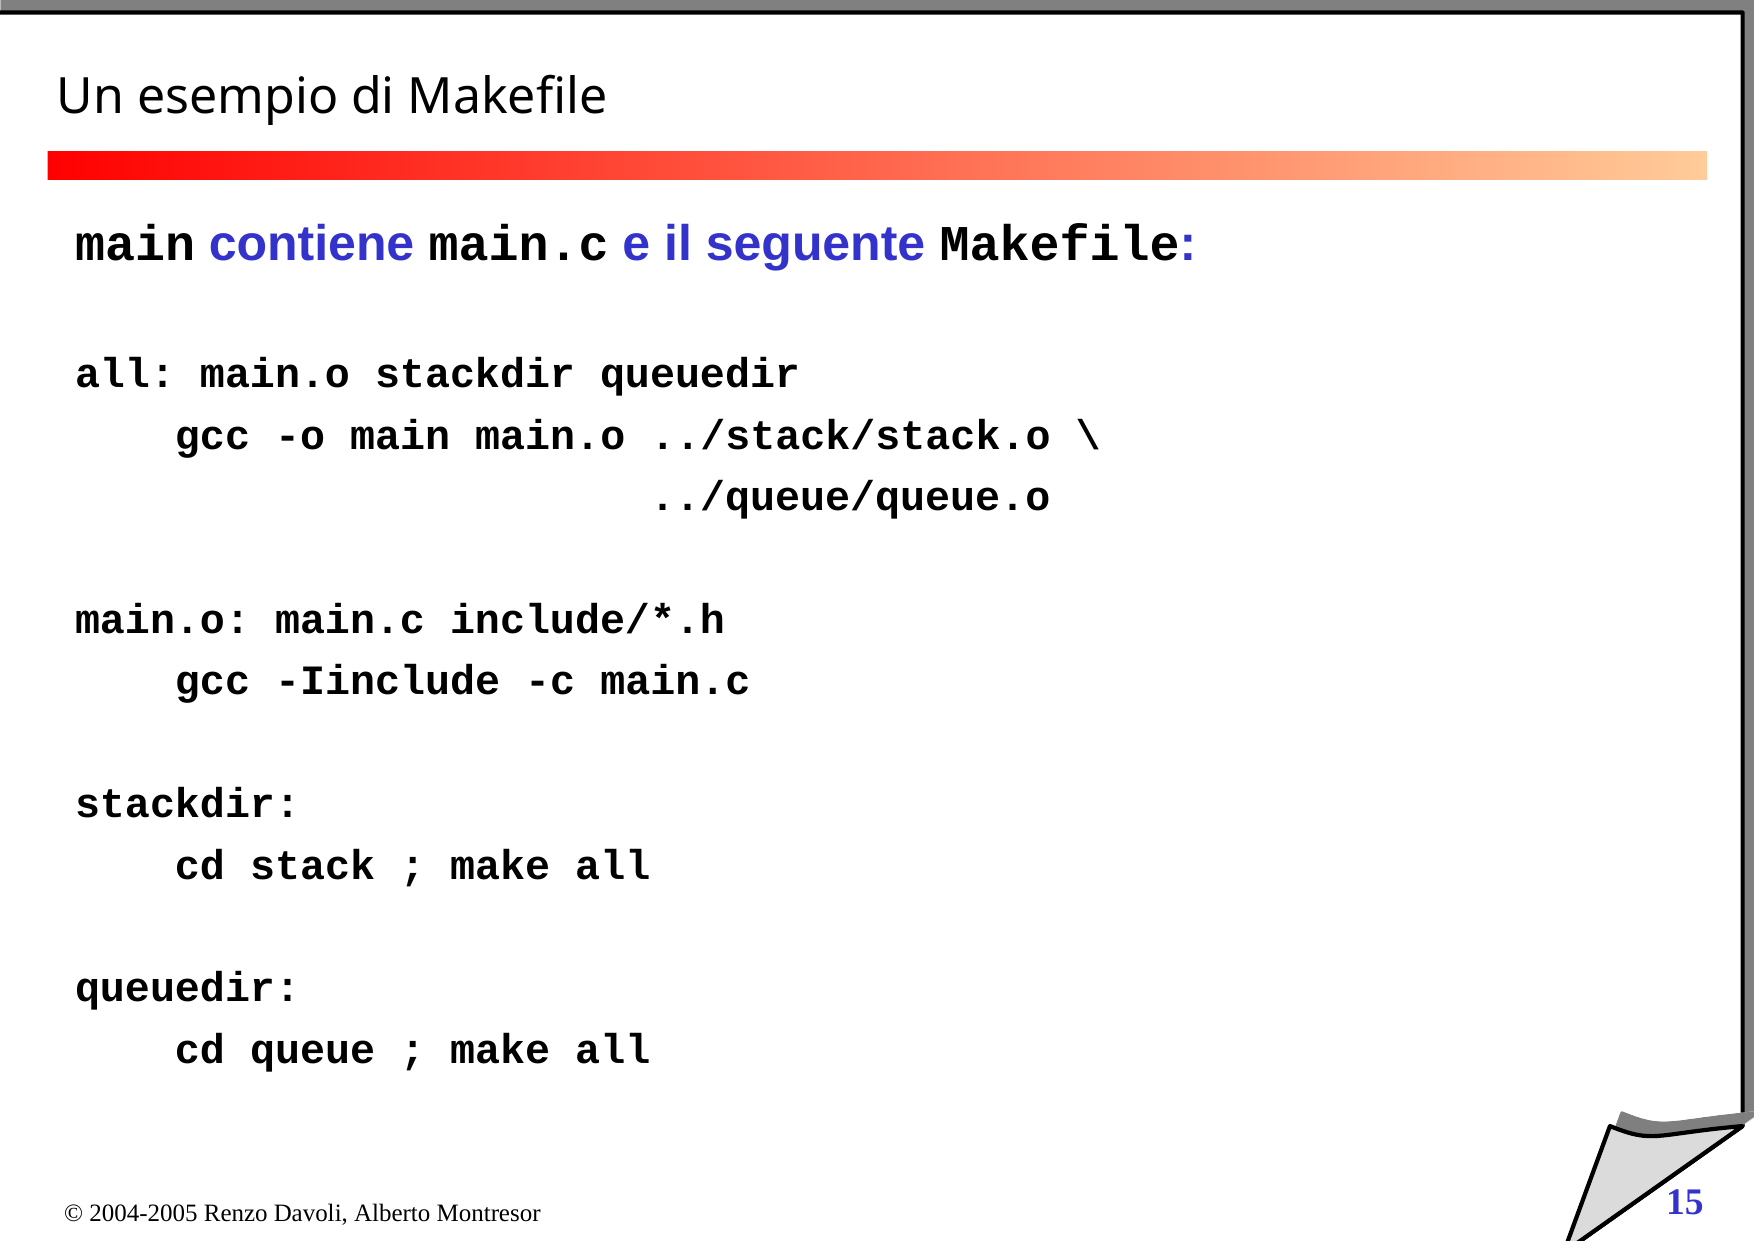

# Un esempio di Makefile
main contiene main.c e il seguente Makefile:
all: main.o stackdir queuedir
 gcc -o main main.o ../stack/stack.o \
 ../queue/queue.o
main.o: main.c include/*.h
 gcc -Iinclude -c main.c
stackdir:
 cd stack ; make all
queuedir:
 cd queue ; make all